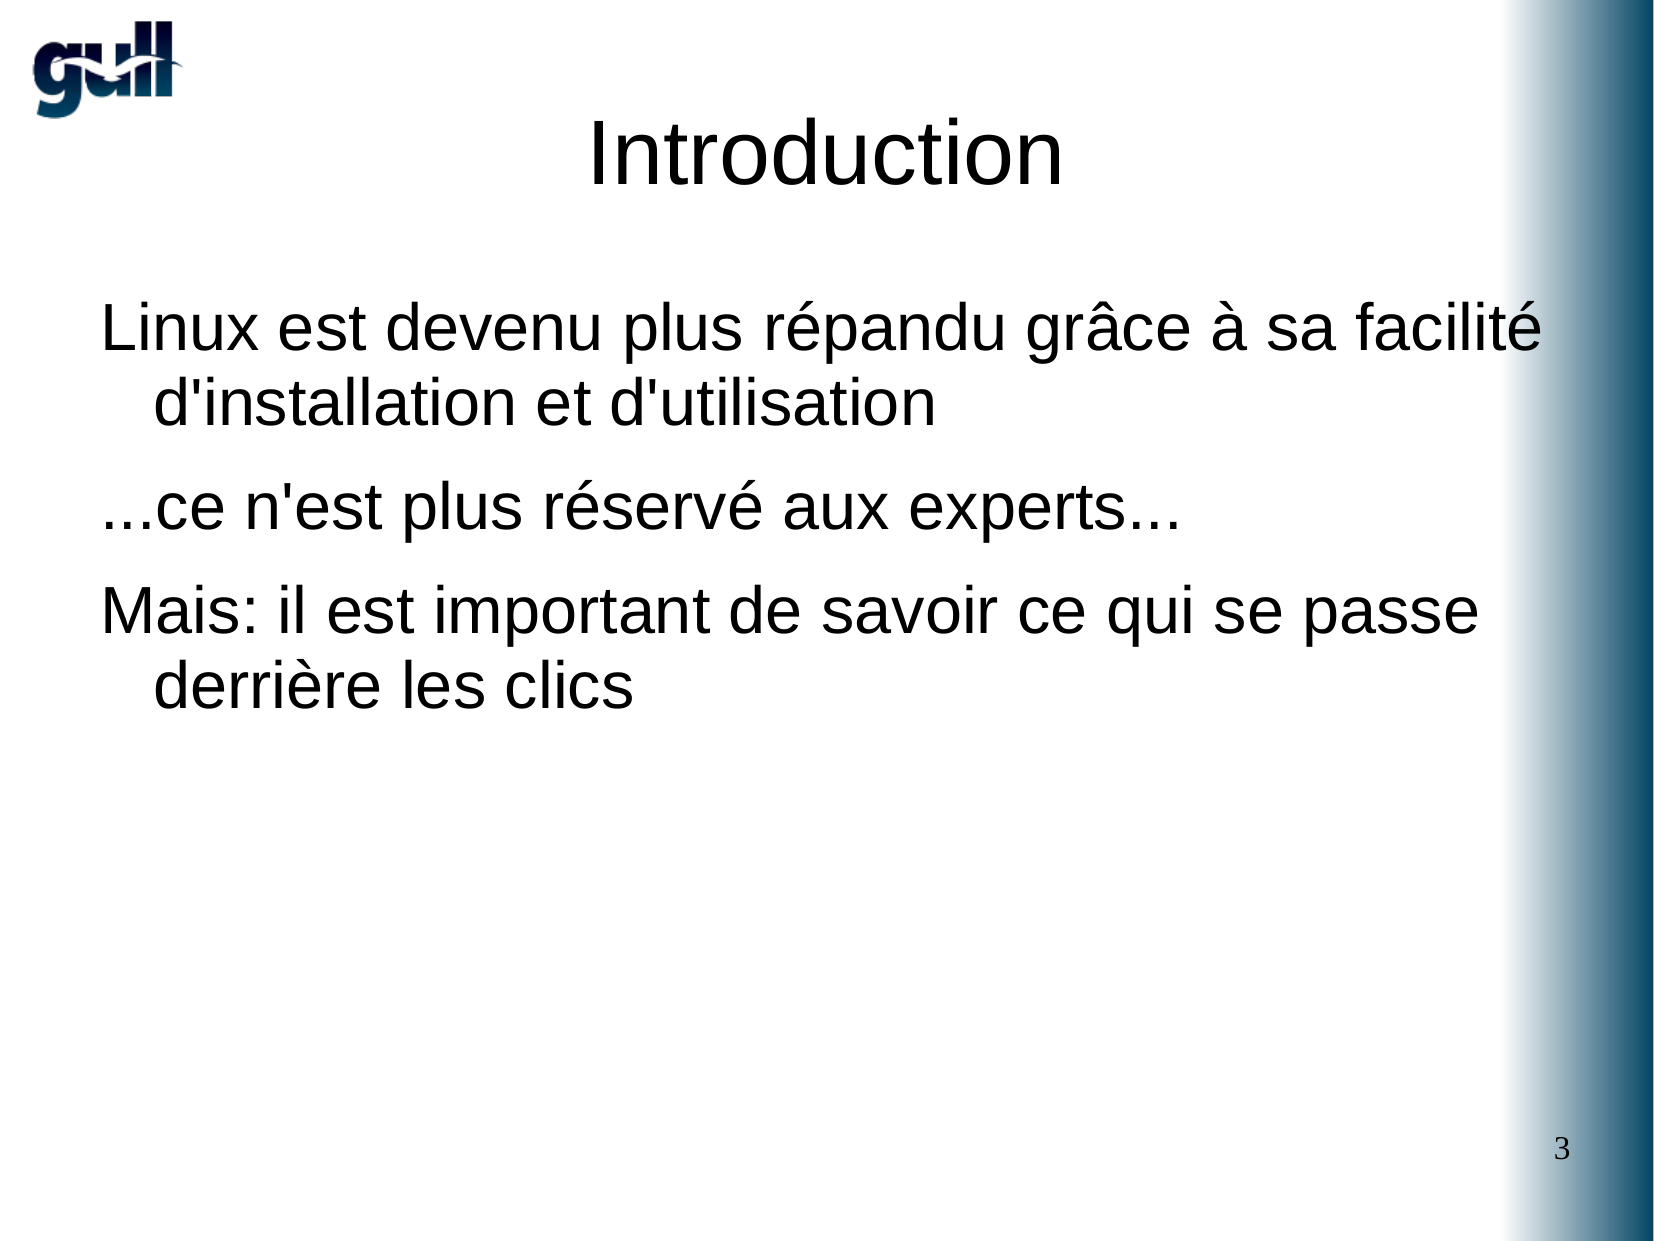

# Introduction
Linux est devenu plus répandu grâce à sa facilité d'installation et d'utilisation
...ce n'est plus réservé aux experts...
Mais: il est important de savoir ce qui se passe derrière les clics
3